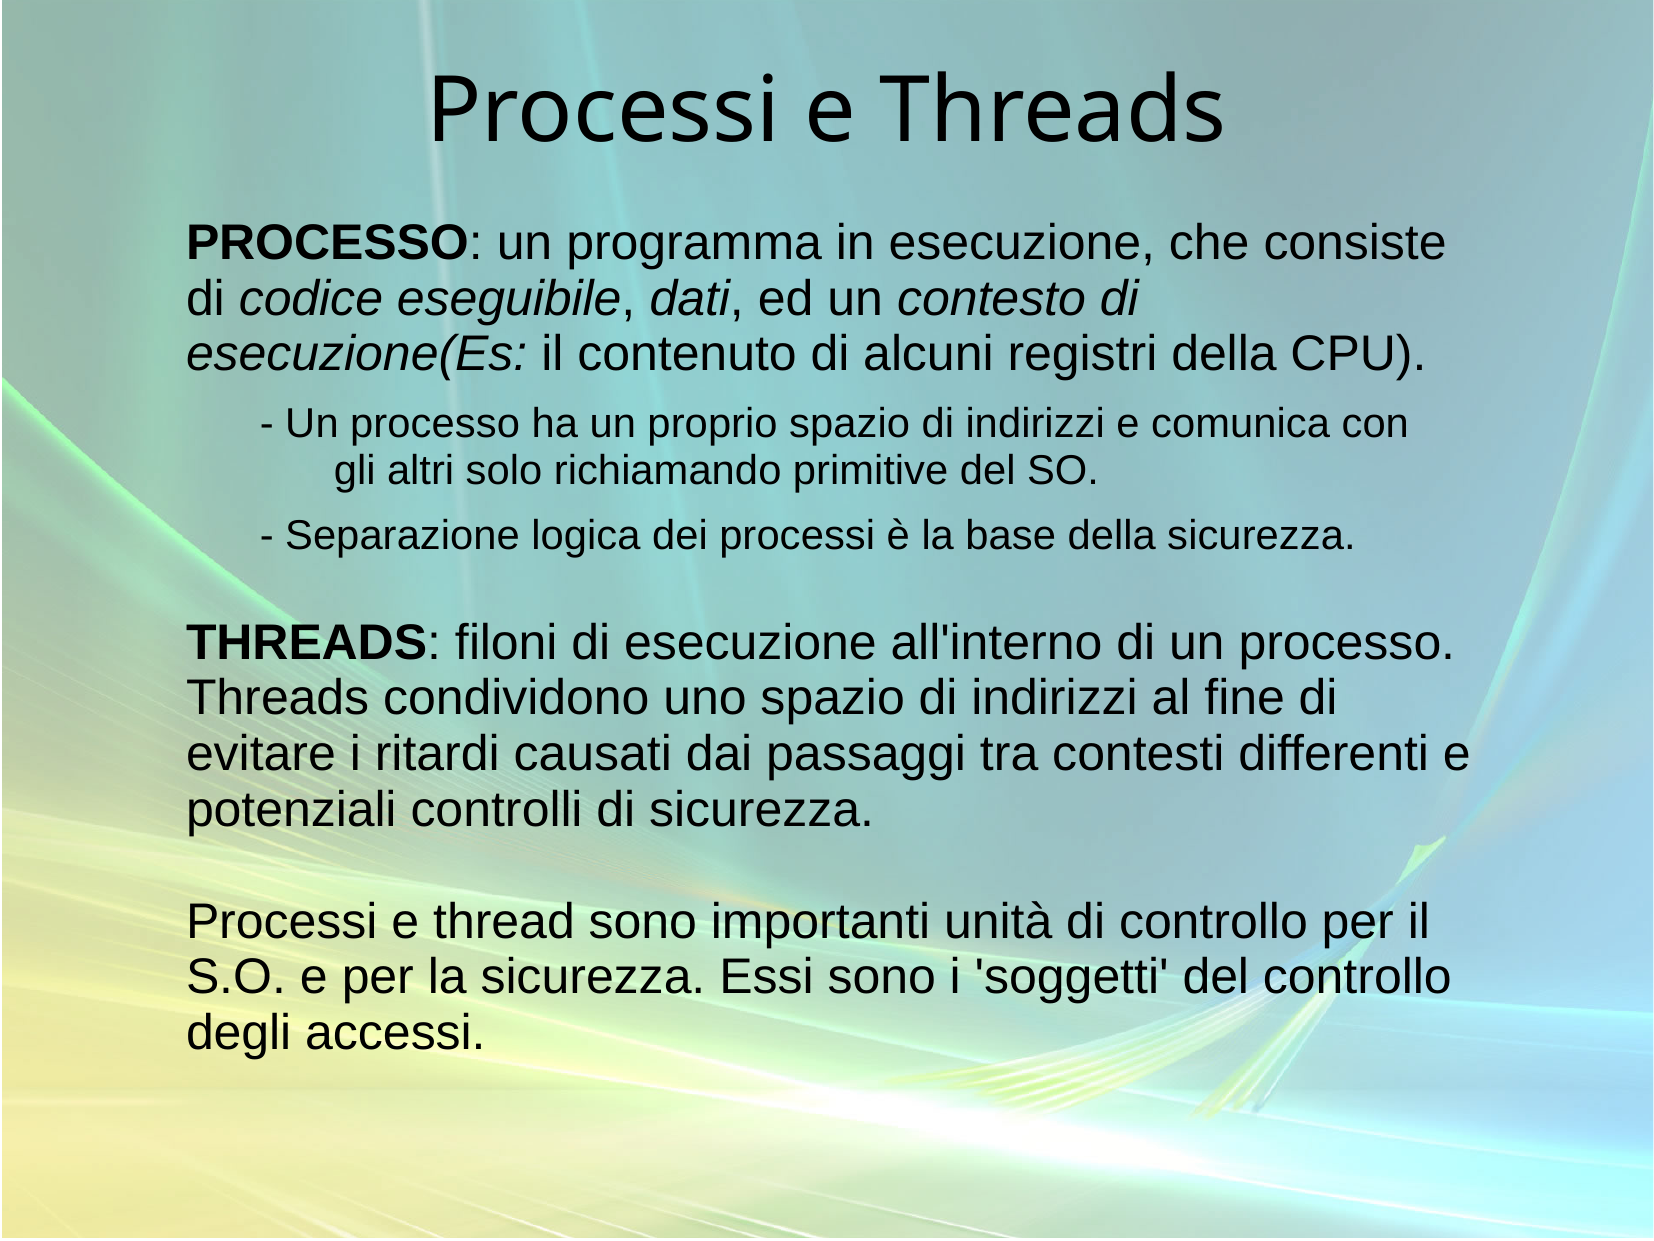

# Processi e Threads
PROCESSO: un programma in esecuzione, che consiste di codice eseguibile, dati, ed un contesto di esecuzione(Es: il contenuto di alcuni registri della CPU).
	- Un processo ha un proprio spazio di indirizzi e comunica con
		gli altri solo richiamando primitive del SO.
	- Separazione logica dei processi è la base della sicurezza.
THREADS: filoni di esecuzione all'interno di un processo. Threads condividono uno spazio di indirizzi al fine di evitare i ritardi causati dai passaggi tra contesti differenti e potenziali controlli di sicurezza.
Processi e thread sono importanti unità di controllo per il S.O. e per la sicurezza. Essi sono i 'soggetti' del controllo degli accessi.